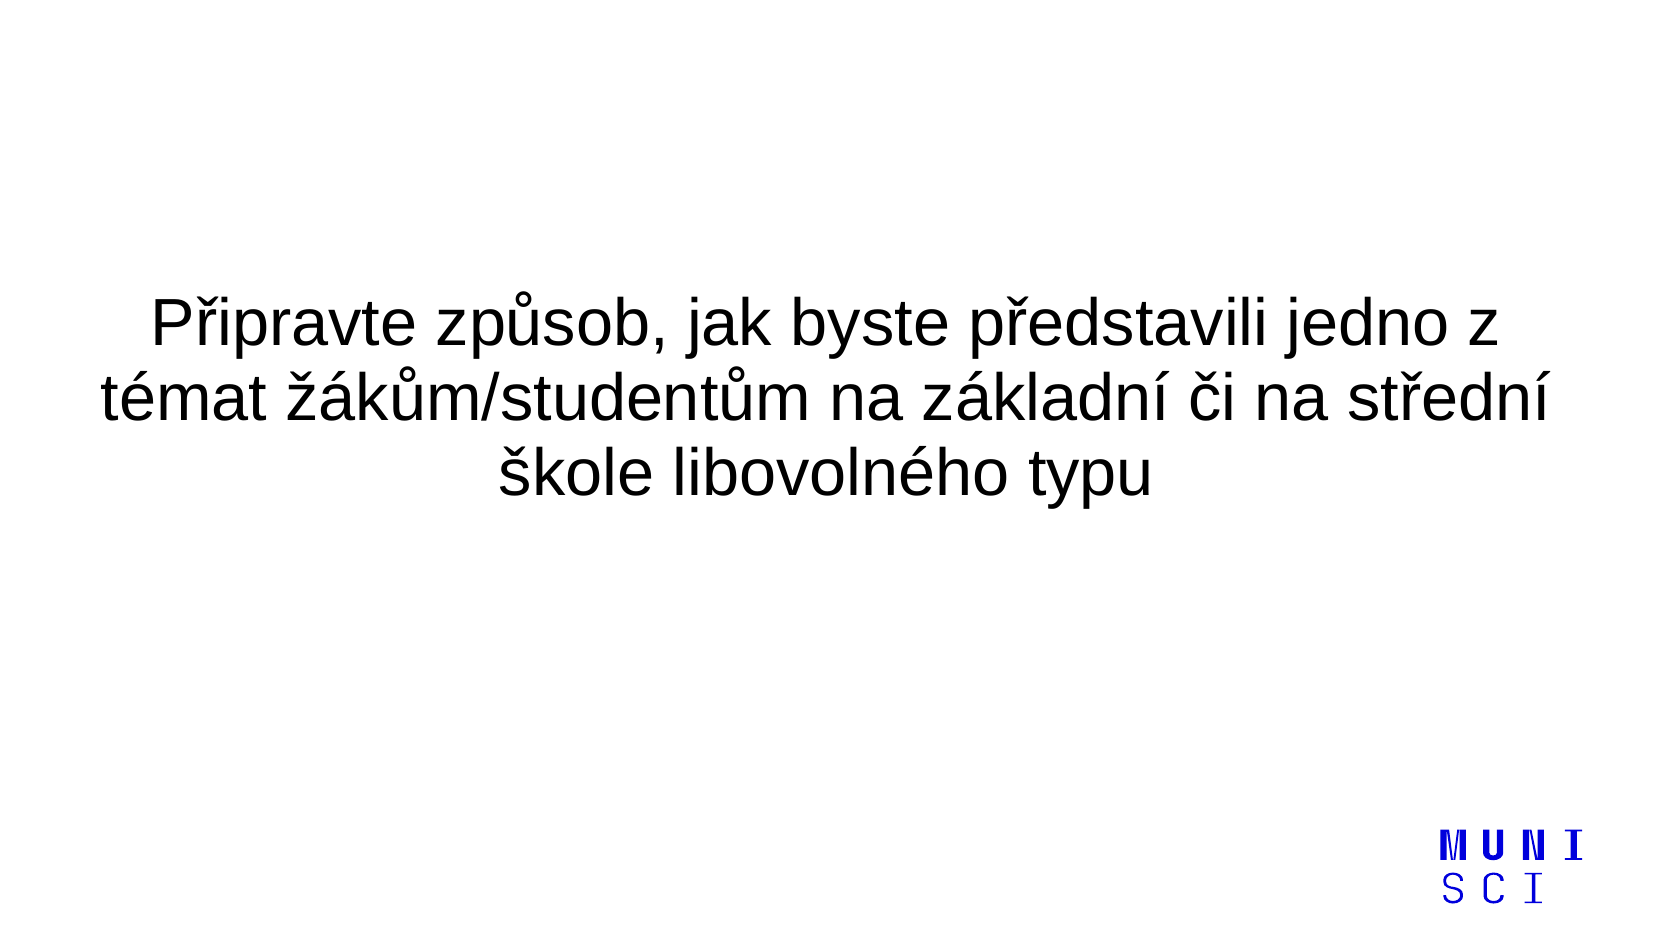

# Připravte způsob, jak byste představili jedno z témat žákům/studentům na základní či na střední škole libovolného typu